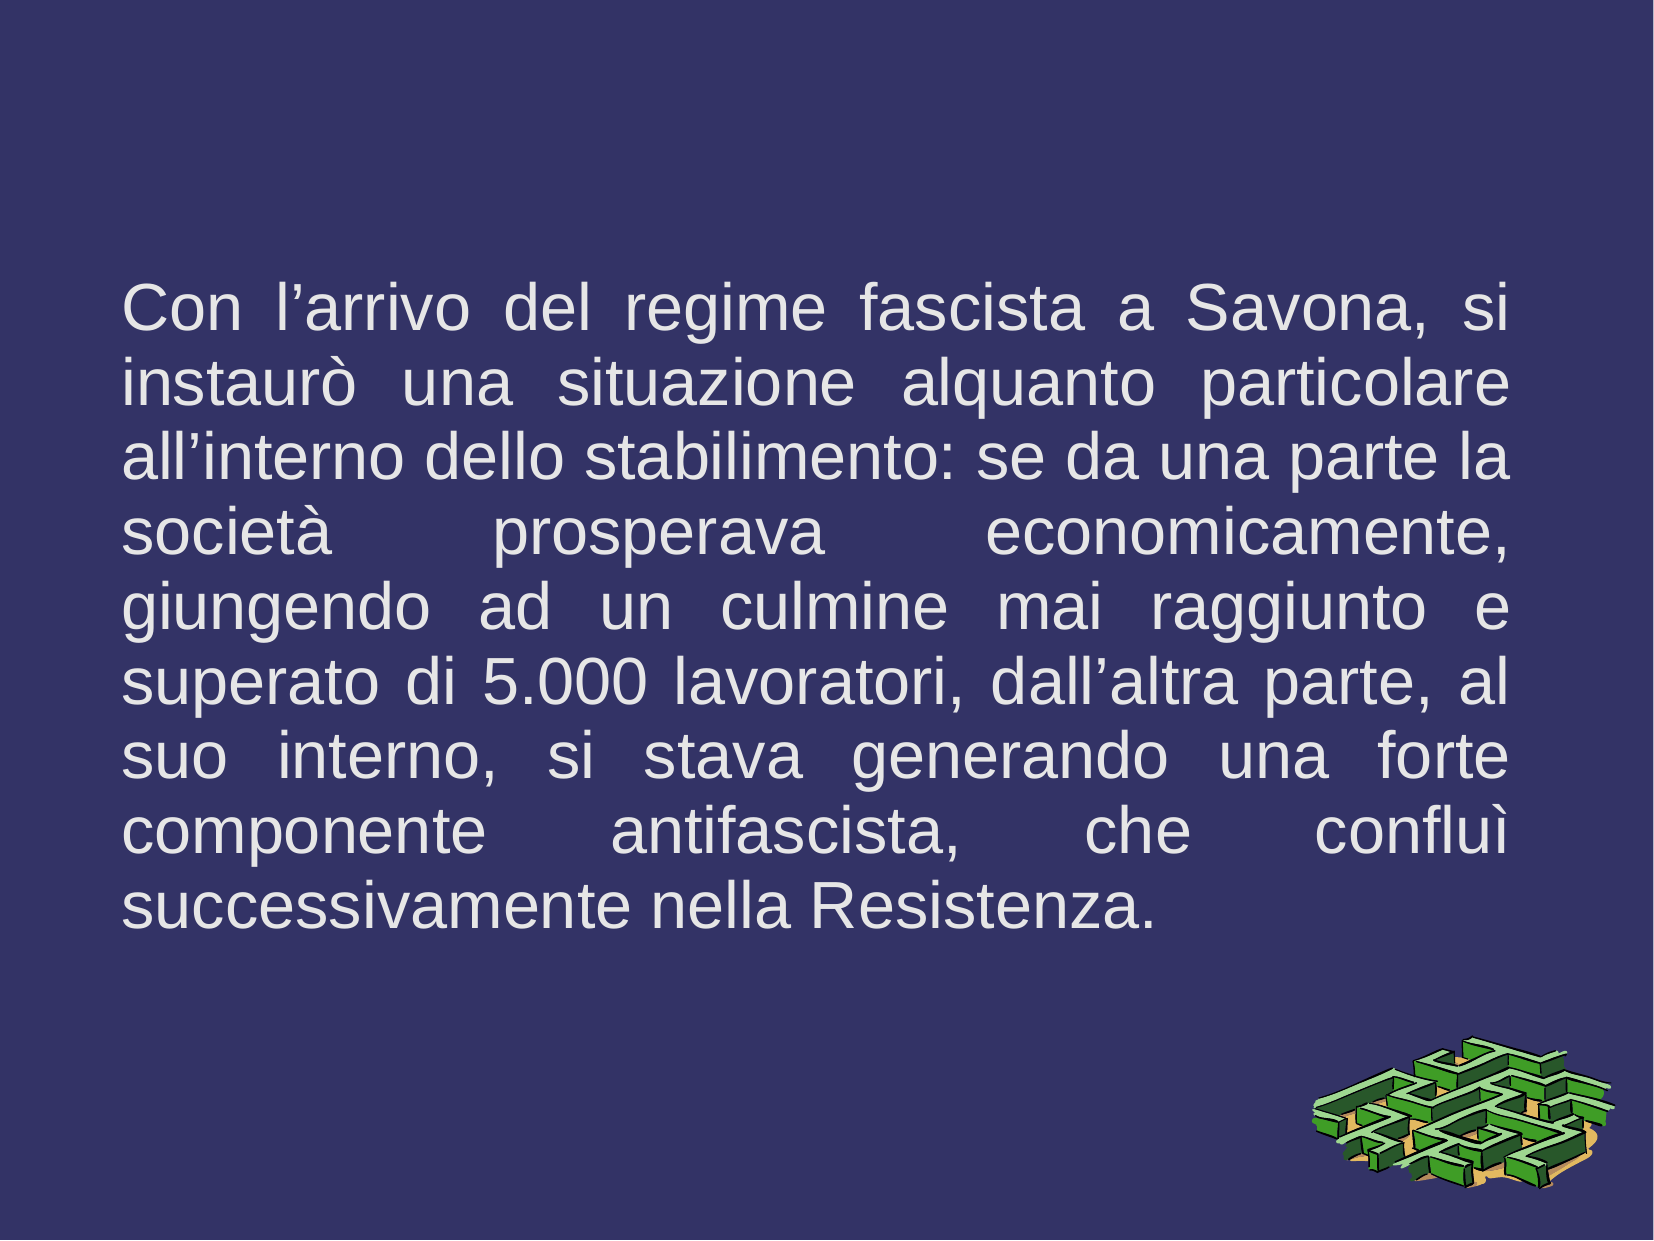

# Con l’arrivo del regime fascista a Savona, si instaurò una situazione alquanto particolare all’interno dello stabilimento: se da una parte la società prosperava economicamente, giungendo ad un culmine mai raggiunto e superato di 5.000 lavoratori, dall’altra parte, al suo interno, si stava generando una forte componente antifascista, che confluì successivamente nella Resistenza.